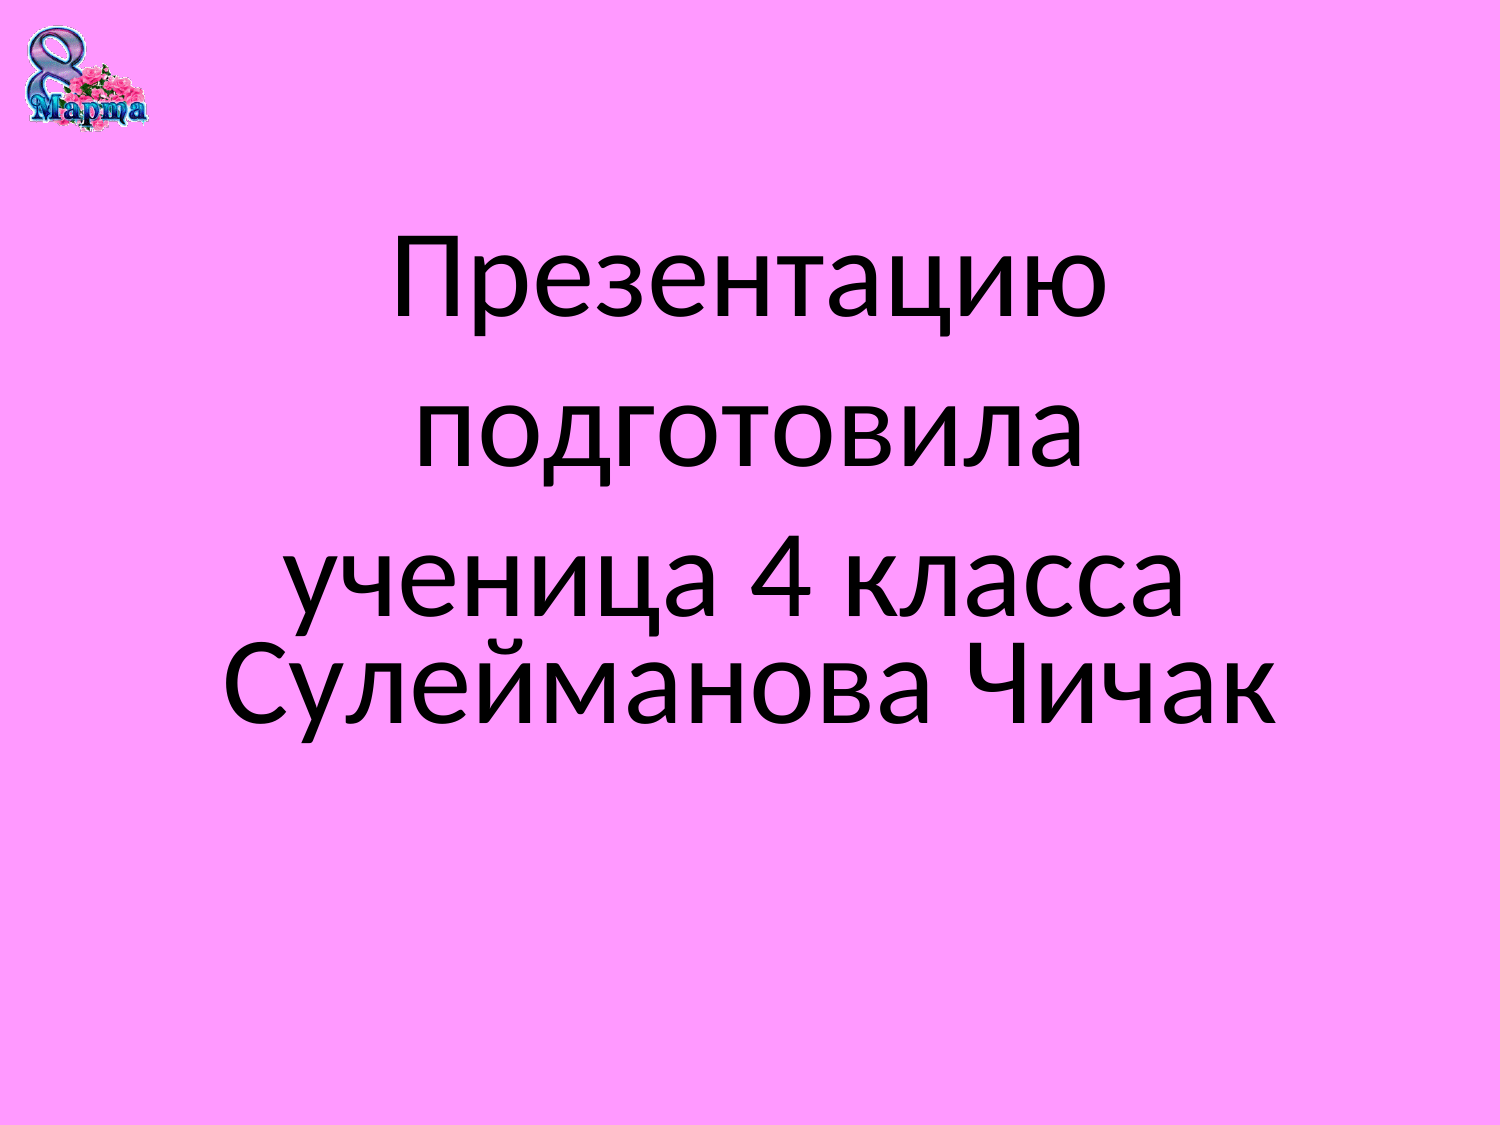

# Презентацию подготовила ученица 4 класса
Сулейманова Чичак